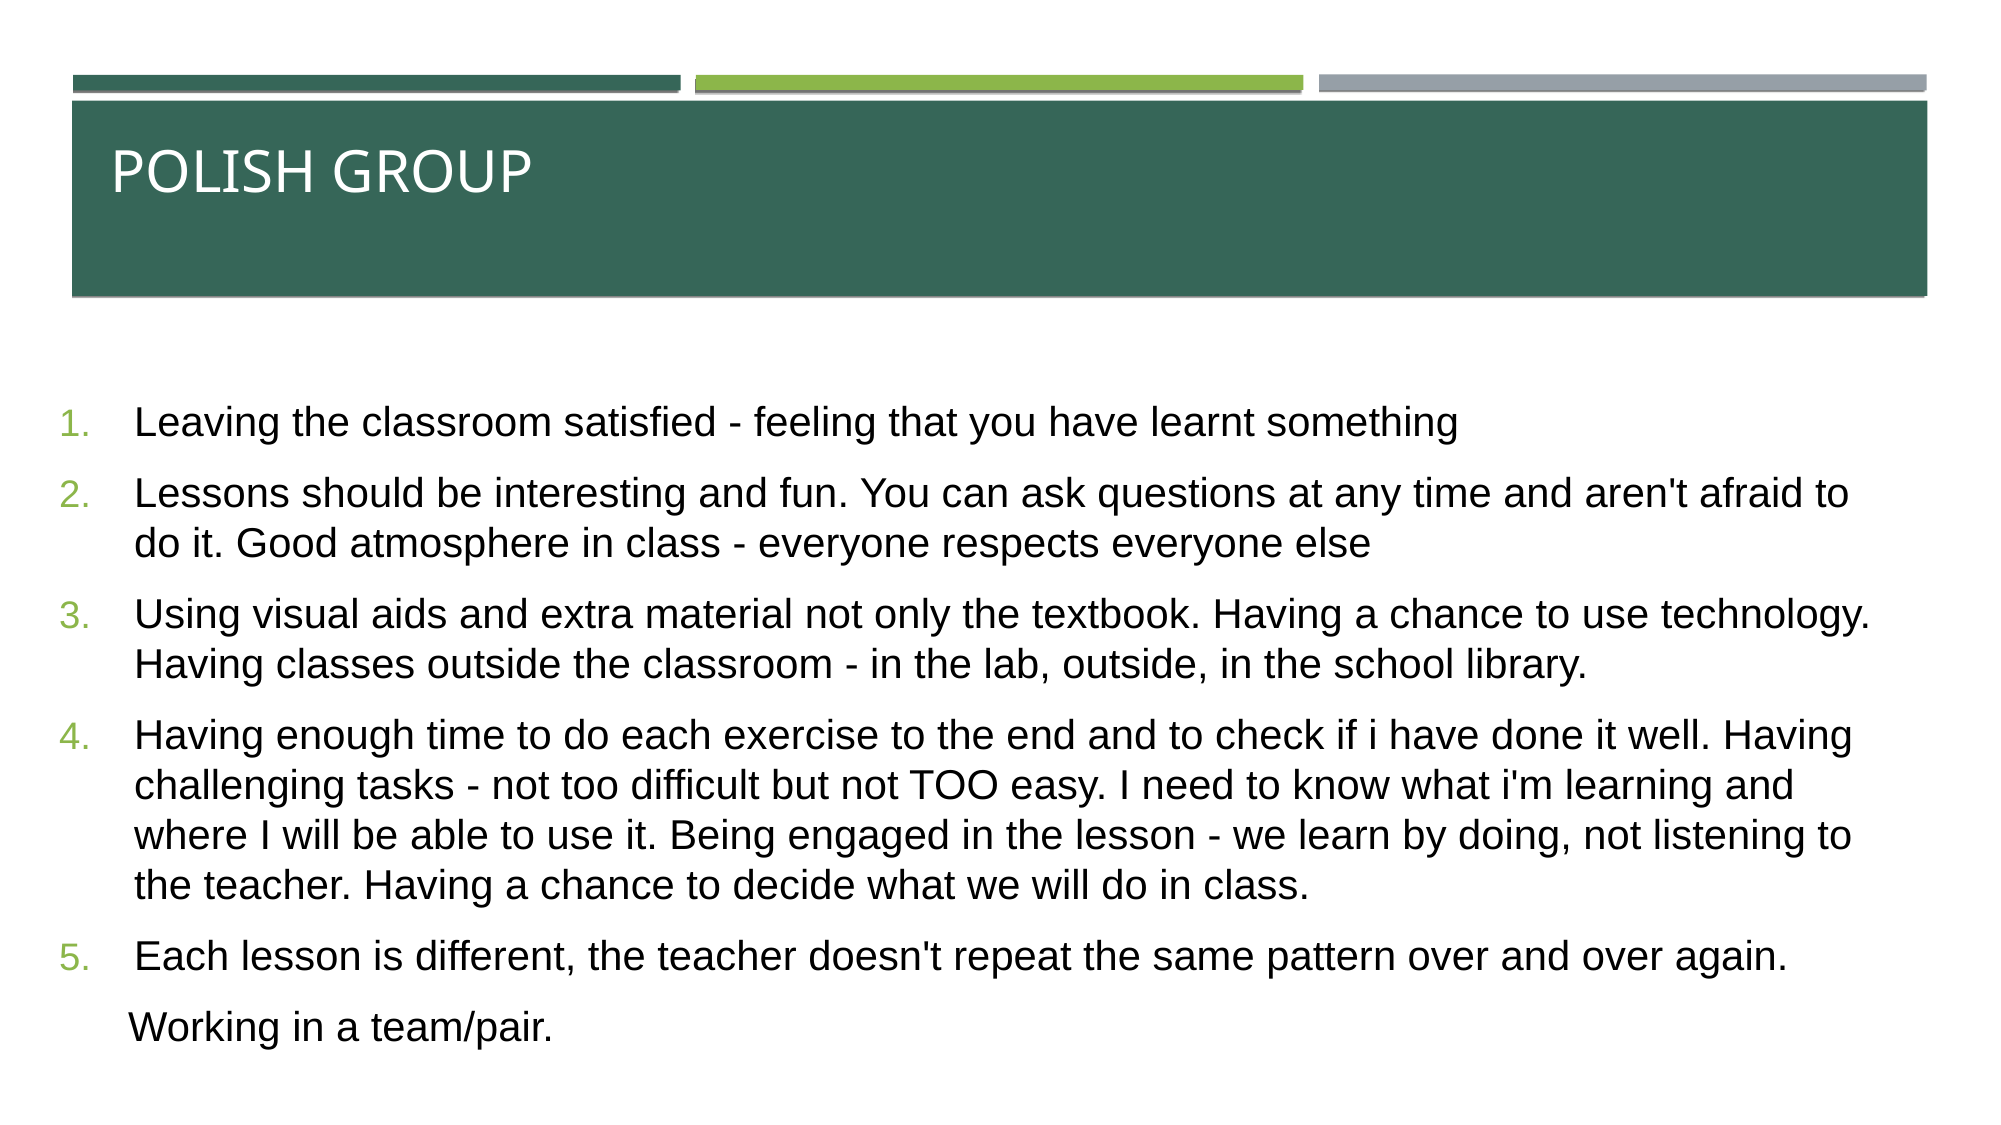

# Polish group
Leaving the classroom satisfied - feeling that you have learnt something
Lessons should be interesting and fun. You can ask questions at any time and aren't afraid to do it. Good atmosphere in class - everyone respects everyone else
Using visual aids and extra material not only the textbook. Having a chance to use technology. Having classes outside the classroom - in the lab, outside, in the school library.
Having enough time to do each exercise to the end and to check if i have done it well. Having challenging tasks - not too difficult but not TOO easy. I need to know what i'm learning and where I will be able to use it. Being engaged in the lesson - we learn by doing, not listening to the teacher. Having a chance to decide what we will do in class.
Each lesson is different, the teacher doesn't repeat the same pattern over and over again.
      Working in a team/pair.